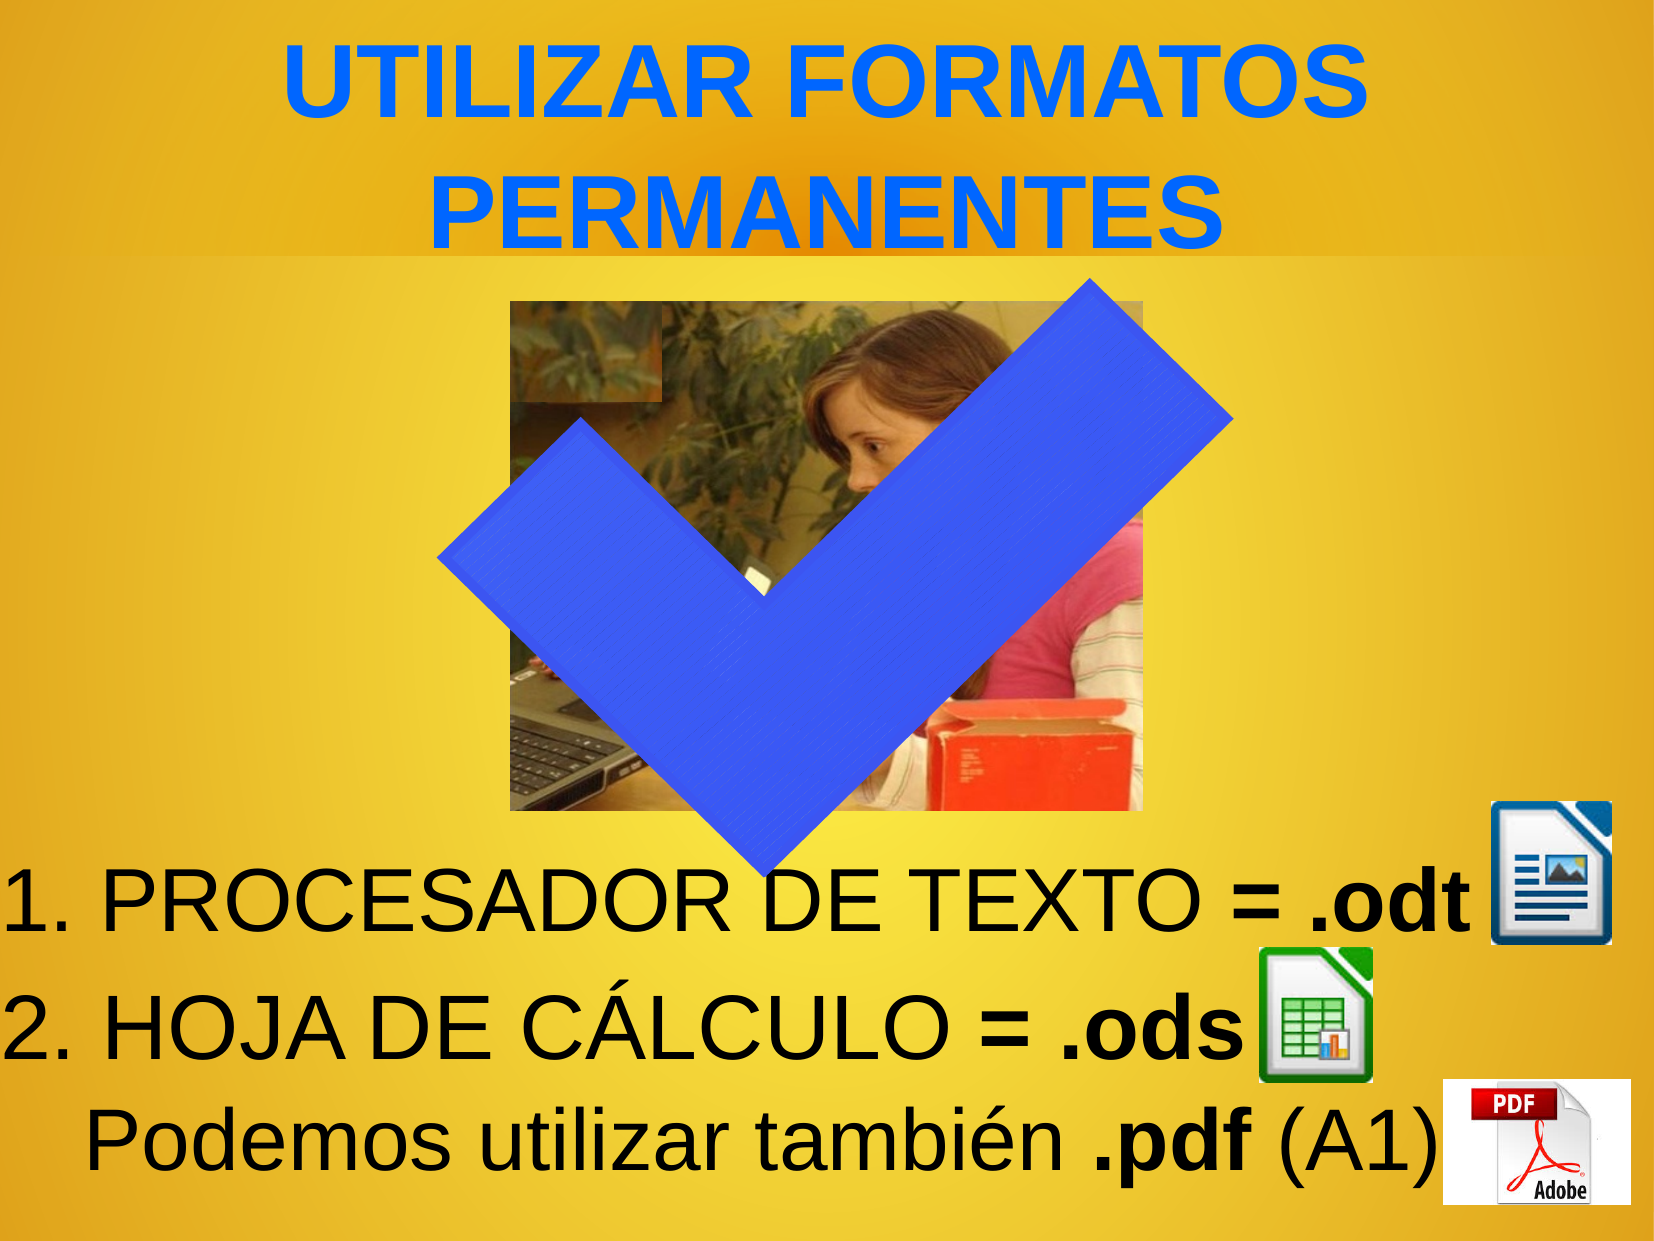

UTILIZAR FORMATOS
PERMANENTES
1. PROCESADOR DE TEXTO = .odt
# 2. HOJA DE CÁLCULO = .ods
 Podemos utilizar también .pdf (A1)